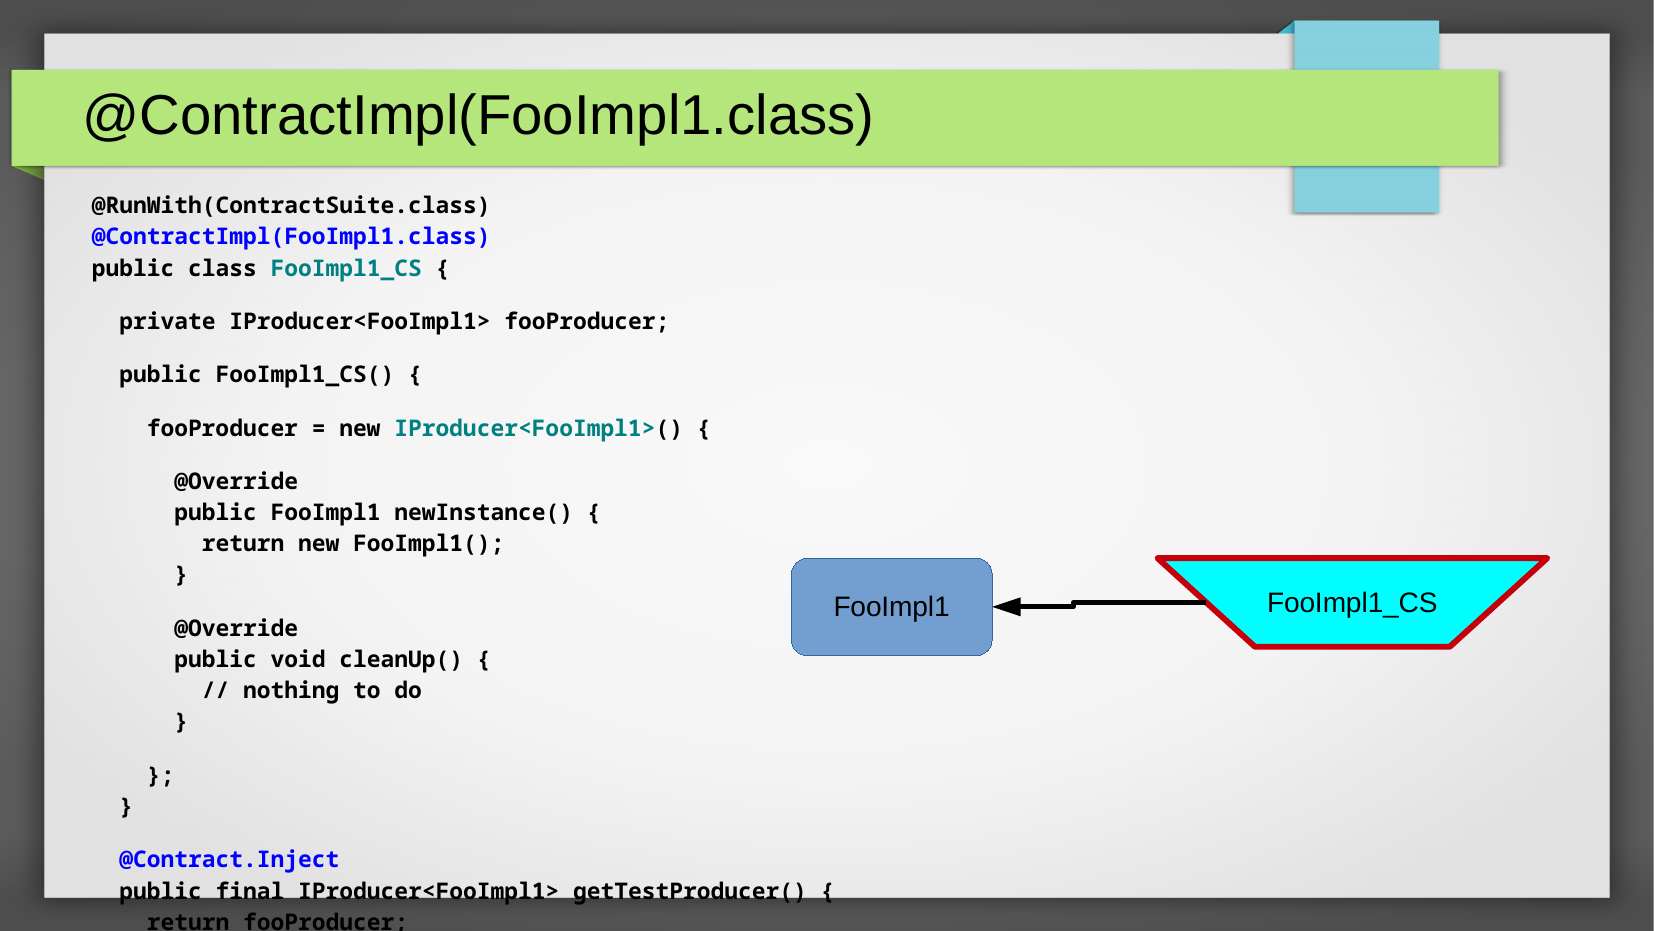

# @ContractImpl(FooImpl1.class)
@RunWith(ContractSuite.class)
@ContractImpl(FooImpl1.class)
public class FooImpl1_CS {
 private IProducer<FooImpl1> fooProducer;
 public FooImpl1_CS() {
 fooProducer = new IProducer<FooImpl1>() {
 @Override
 public FooImpl1 newInstance() {
 return new FooImpl1();
 }
 @Override
 public void cleanUp() {
 // nothing to do
 }
 };
 }
 @Contract.Inject
 public final IProducer<FooImpl1> getTestProducer() {
 return fooProducer;
 }
}
FooImpl1
FooImpl1_CS